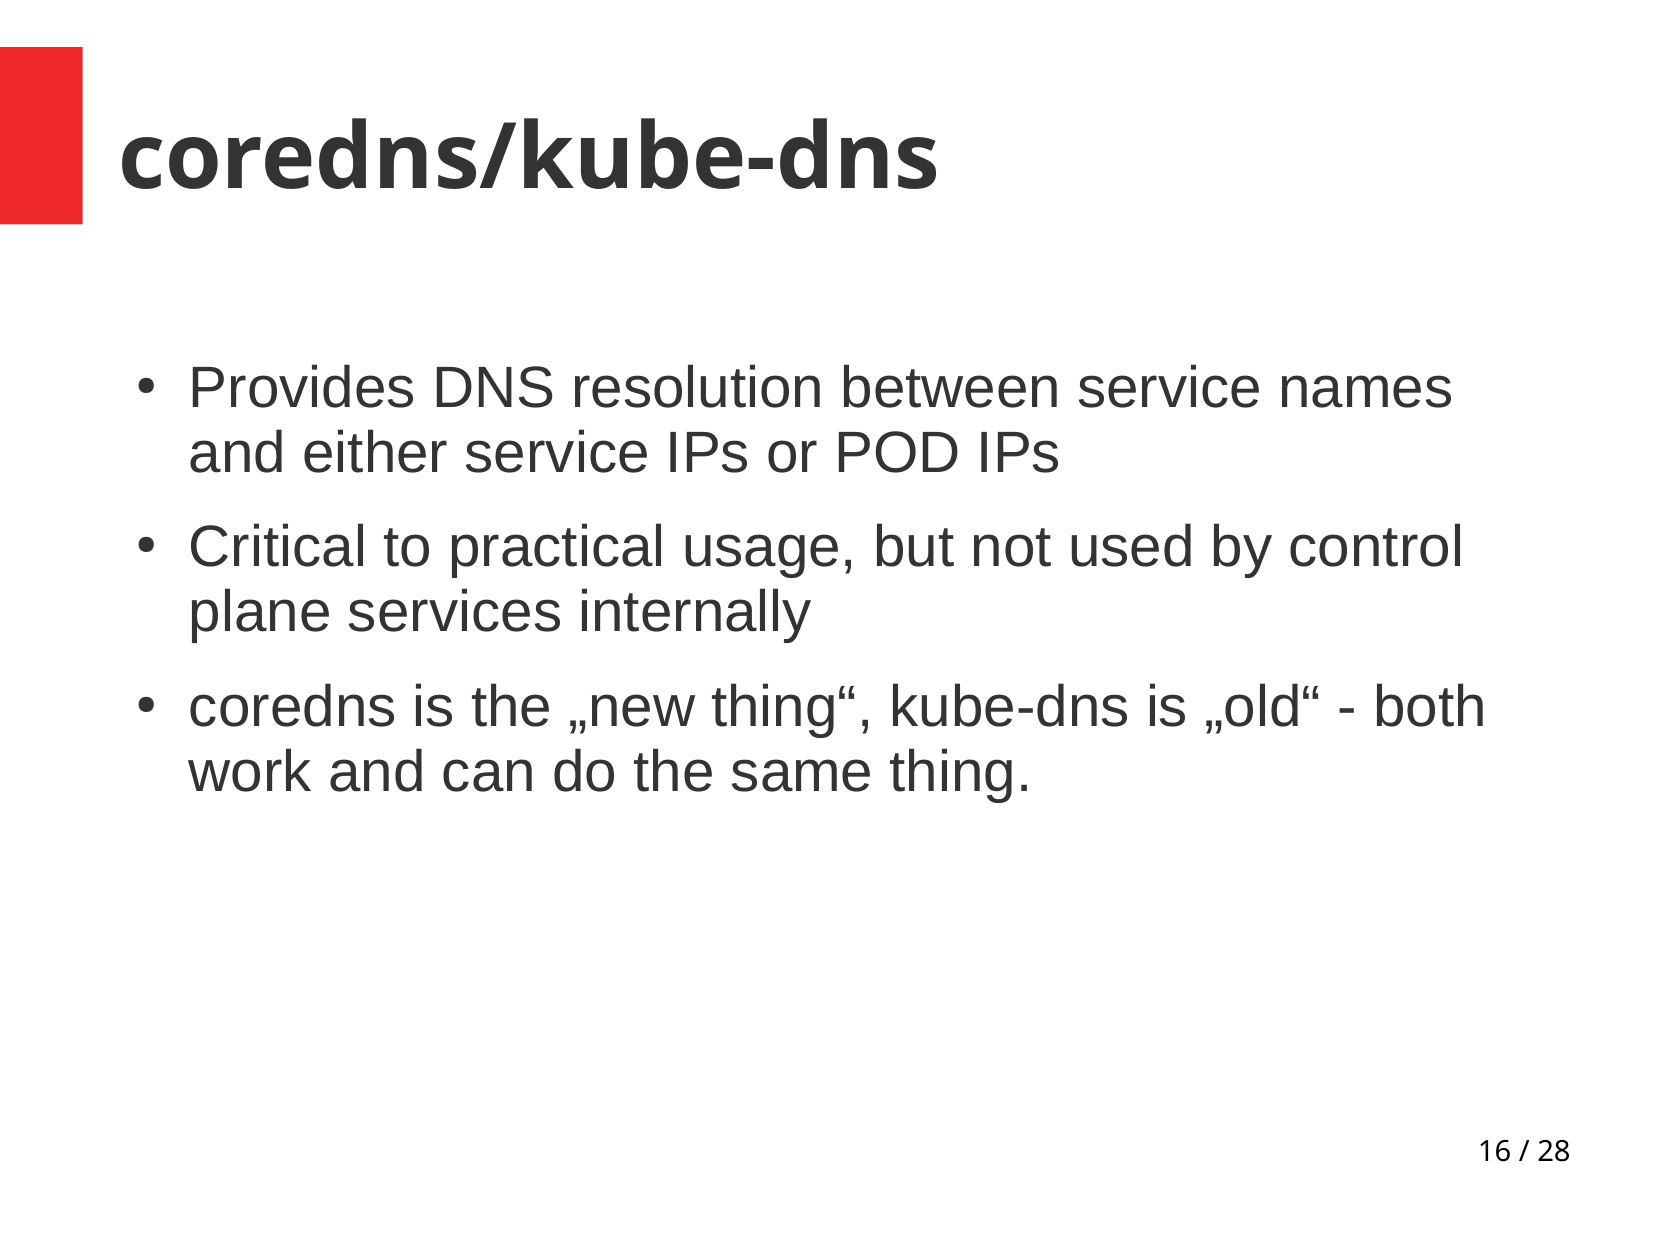

# coredns/kube-dns
Provides DNS resolution between service names and either service IPs or POD IPs
Critical to practical usage, but not used by control plane services internally
coredns is the „new thing“, kube-dns is „old“ - both work and can do the same thing.
16